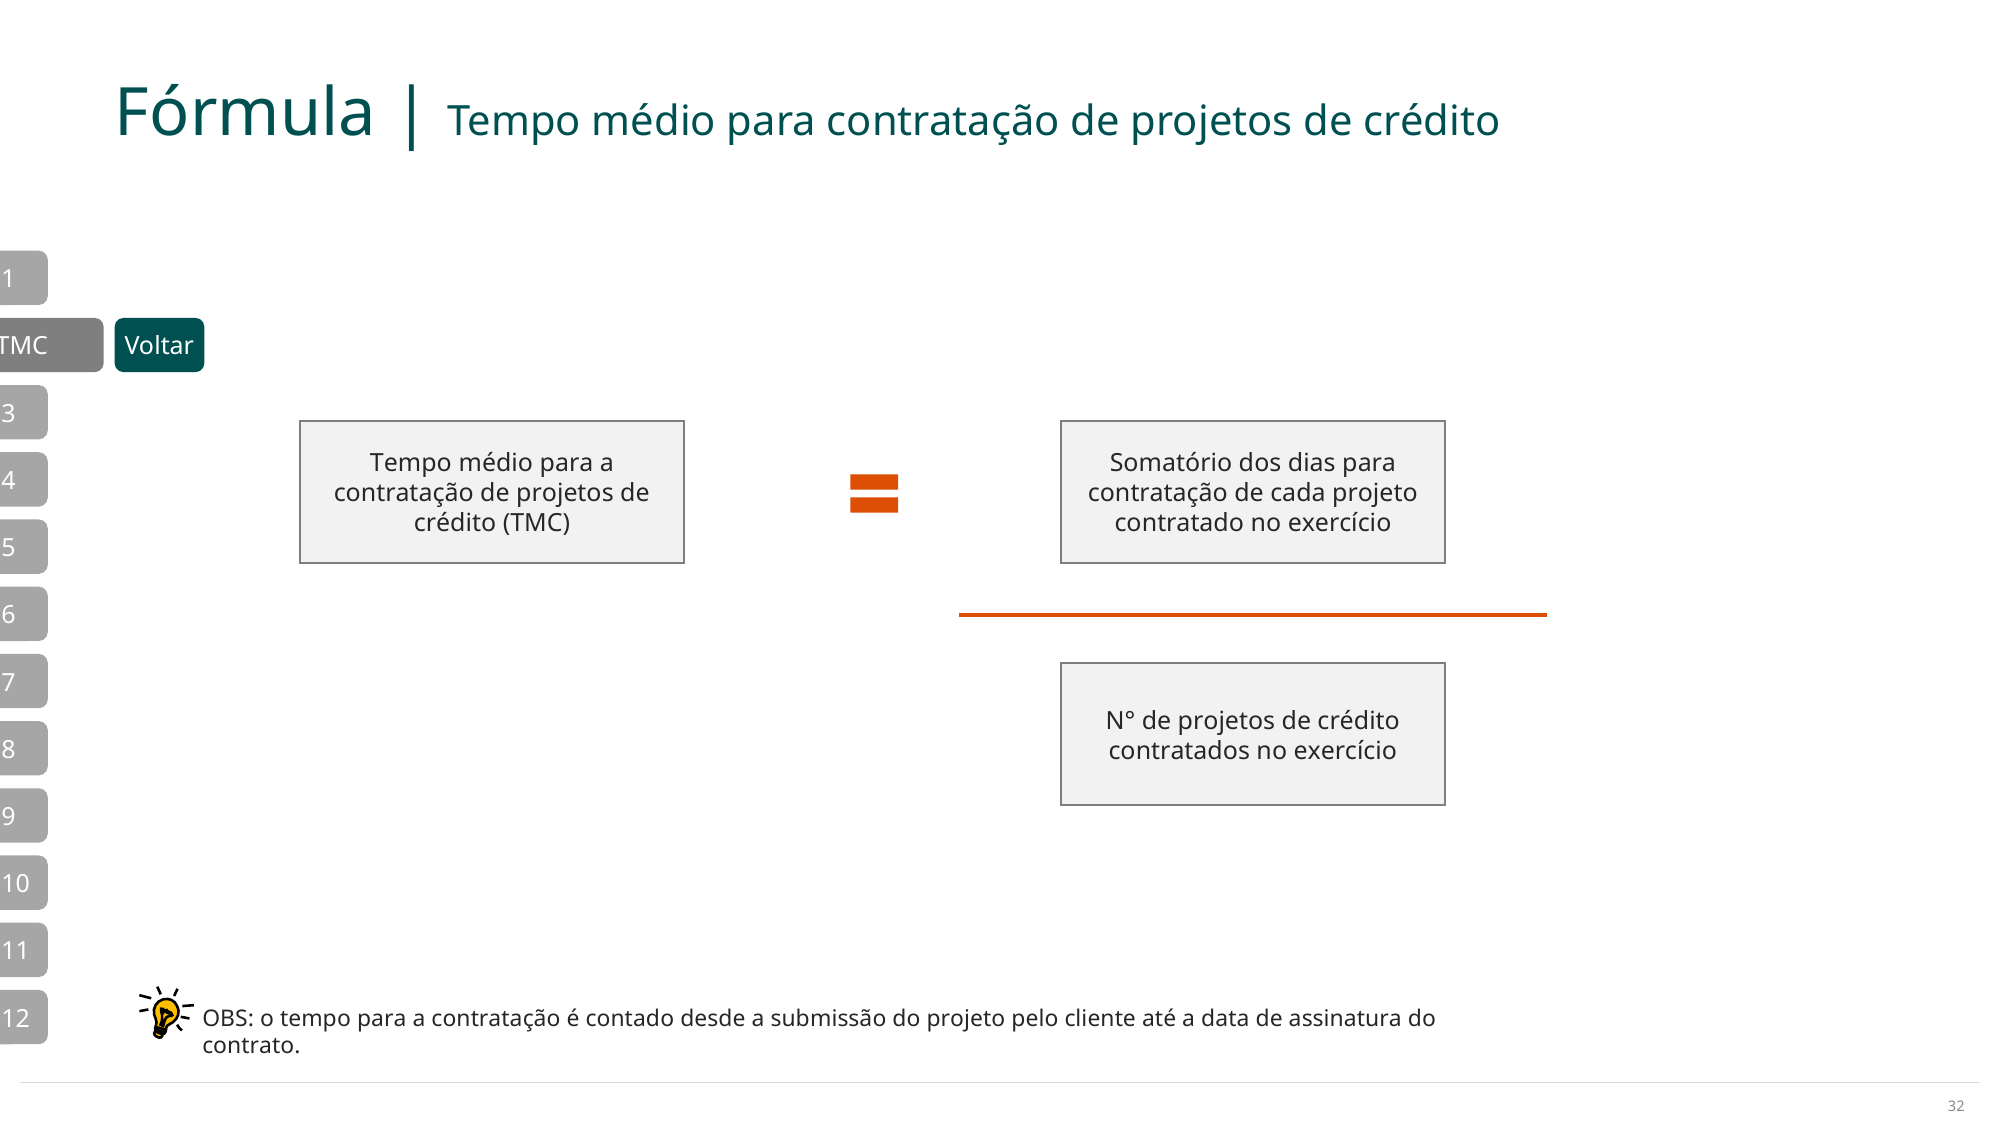

# Fórmula | Tempo médio para contratação de projetos de crédito
1
TMC
Voltar
3
Tempo médio para a contratação de projetos de crédito (TMC)
Somatório dos dias para contratação de cada projeto contratado no exercício
4
5
6
7
N° de projetos de crédito contratados no exercício
8
9
10
11
12
OBS: o tempo para a contratação é contado desde a submissão do projeto pelo cliente até a data de assinatura do contrato.